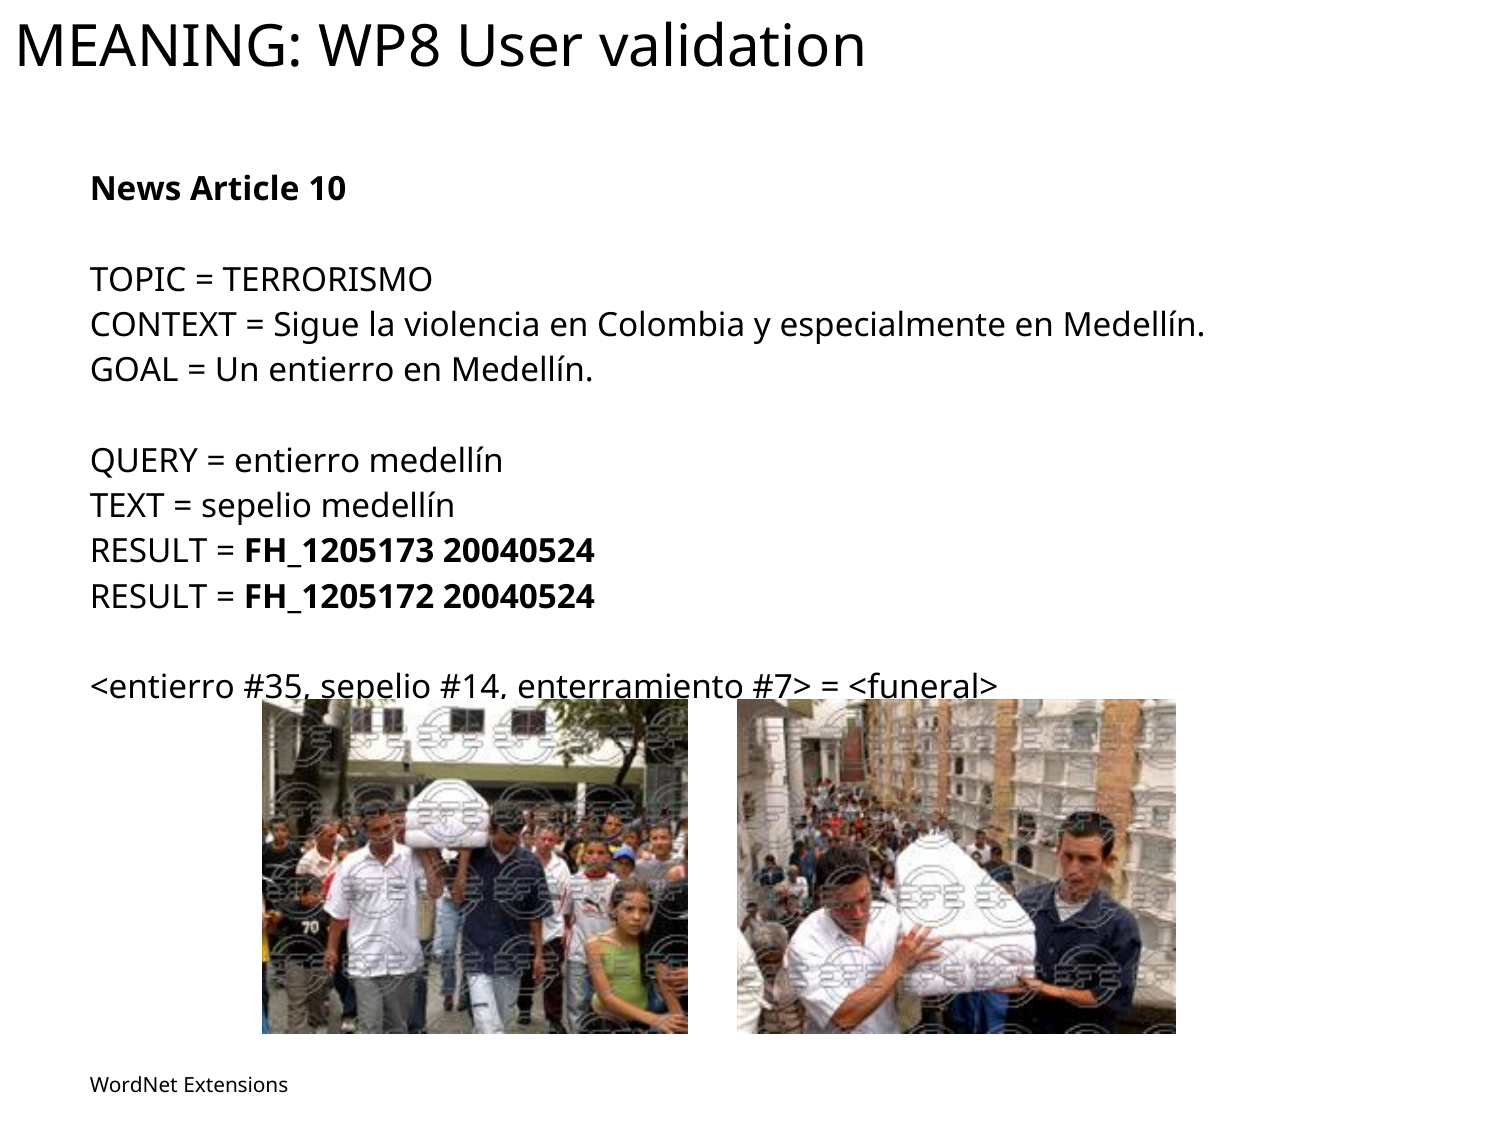

MEANING: WP8 User validation
# News Article 10
TOPIC = TERRORISMO
CONTEXT = Sigue la violencia en Colombia y especialmente en Medellín.
GOAL = Un entierro en Medellín.
QUERY = entierro medellín
TEXT = sepelio medellín
RESULT = FH_1205173 20040524
RESULT = FH_1205172 20040524
<entierro #35, sepelio #14, enterramiento #7> = <funeral>